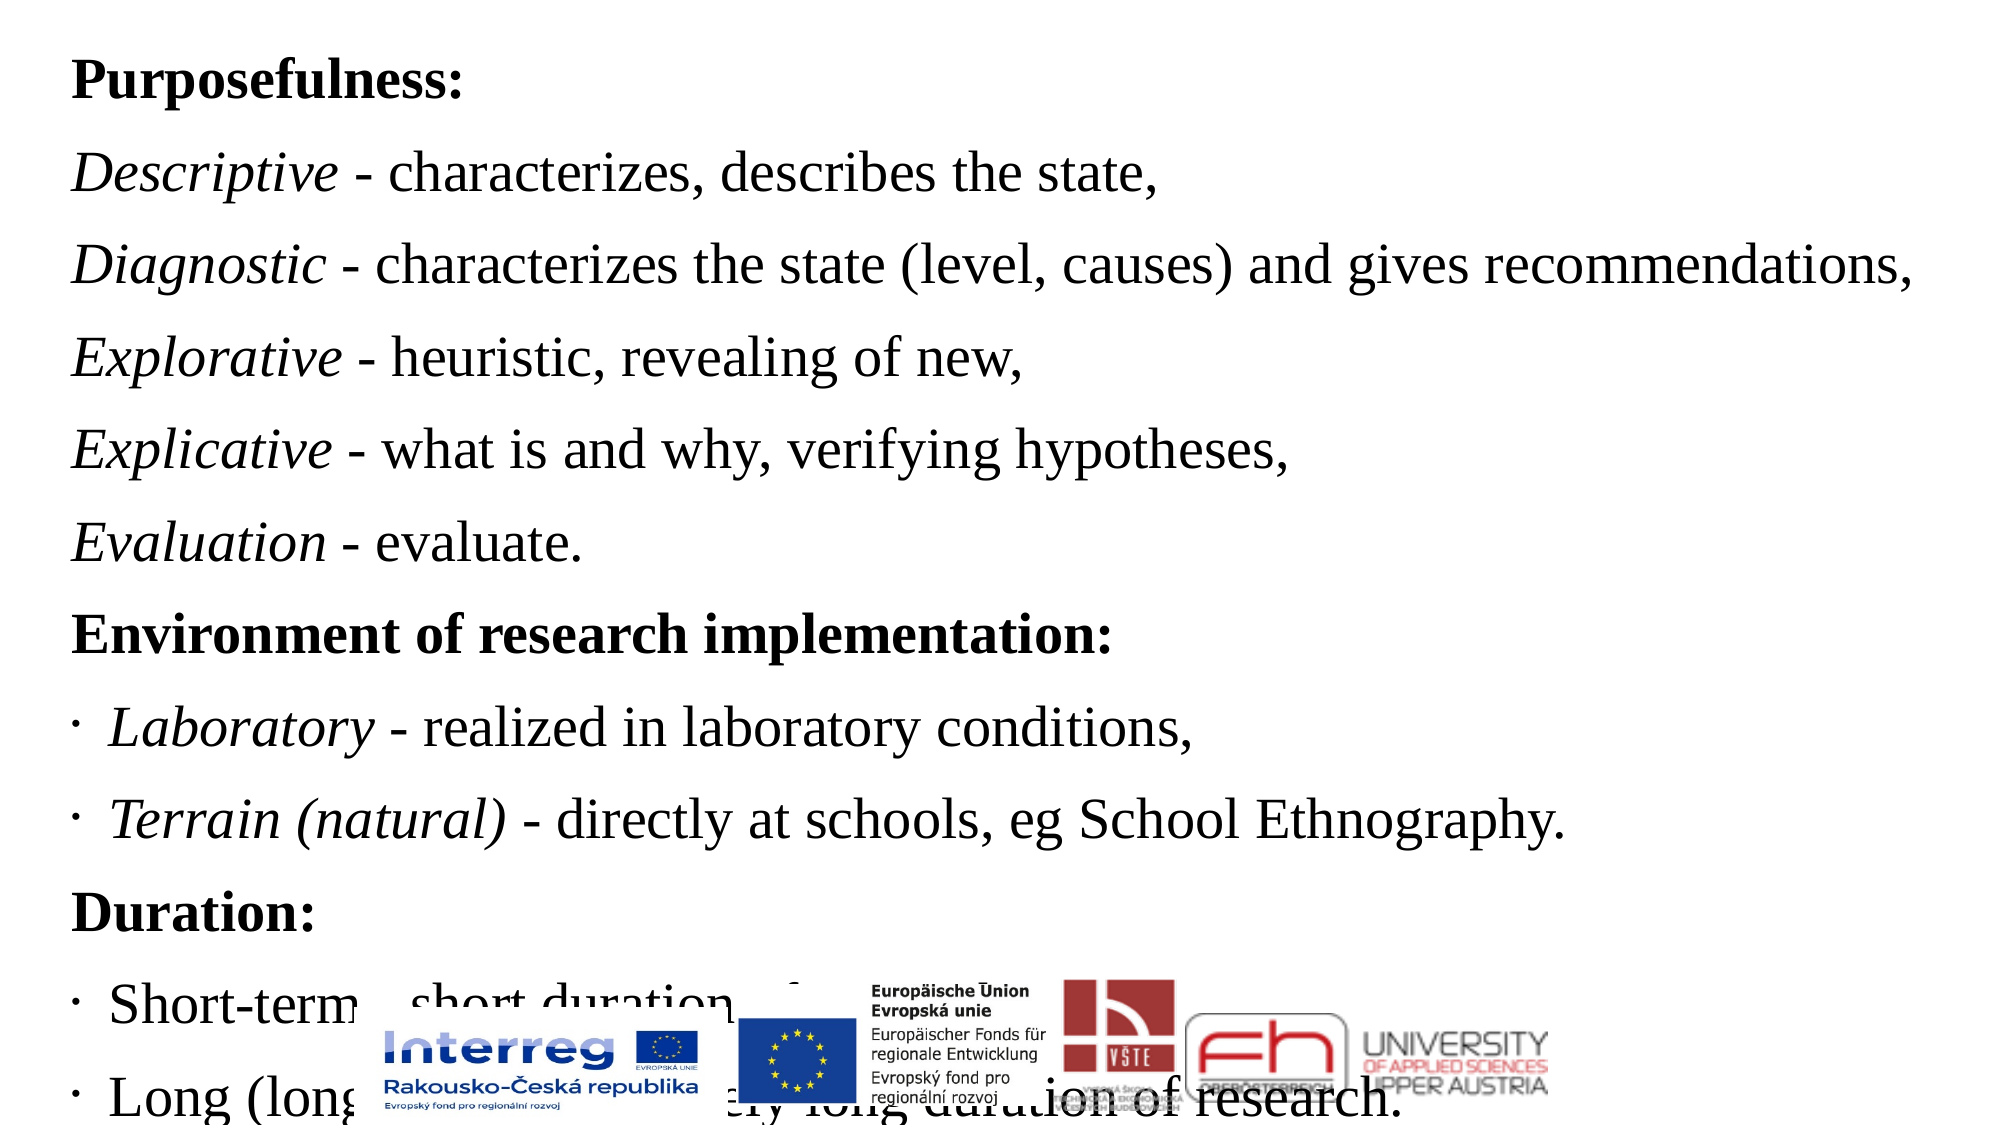

# Purposefulness:
Descriptive - characterizes, describes the state,
Diagnostic - characterizes the state (level, causes) and gives recommendations,
Explorative - heuristic, revealing of new,
Explicative - what is and why, verifying hypotheses,
Evaluation - evaluate.
Environment of research implementation:
Laboratory - realized in laboratory conditions,
Terrain (natural) - directly at schools, eg School Ethnography.
Duration:
Short-term - short duration of research,
Long (longitudal) - relatively long duration of research.